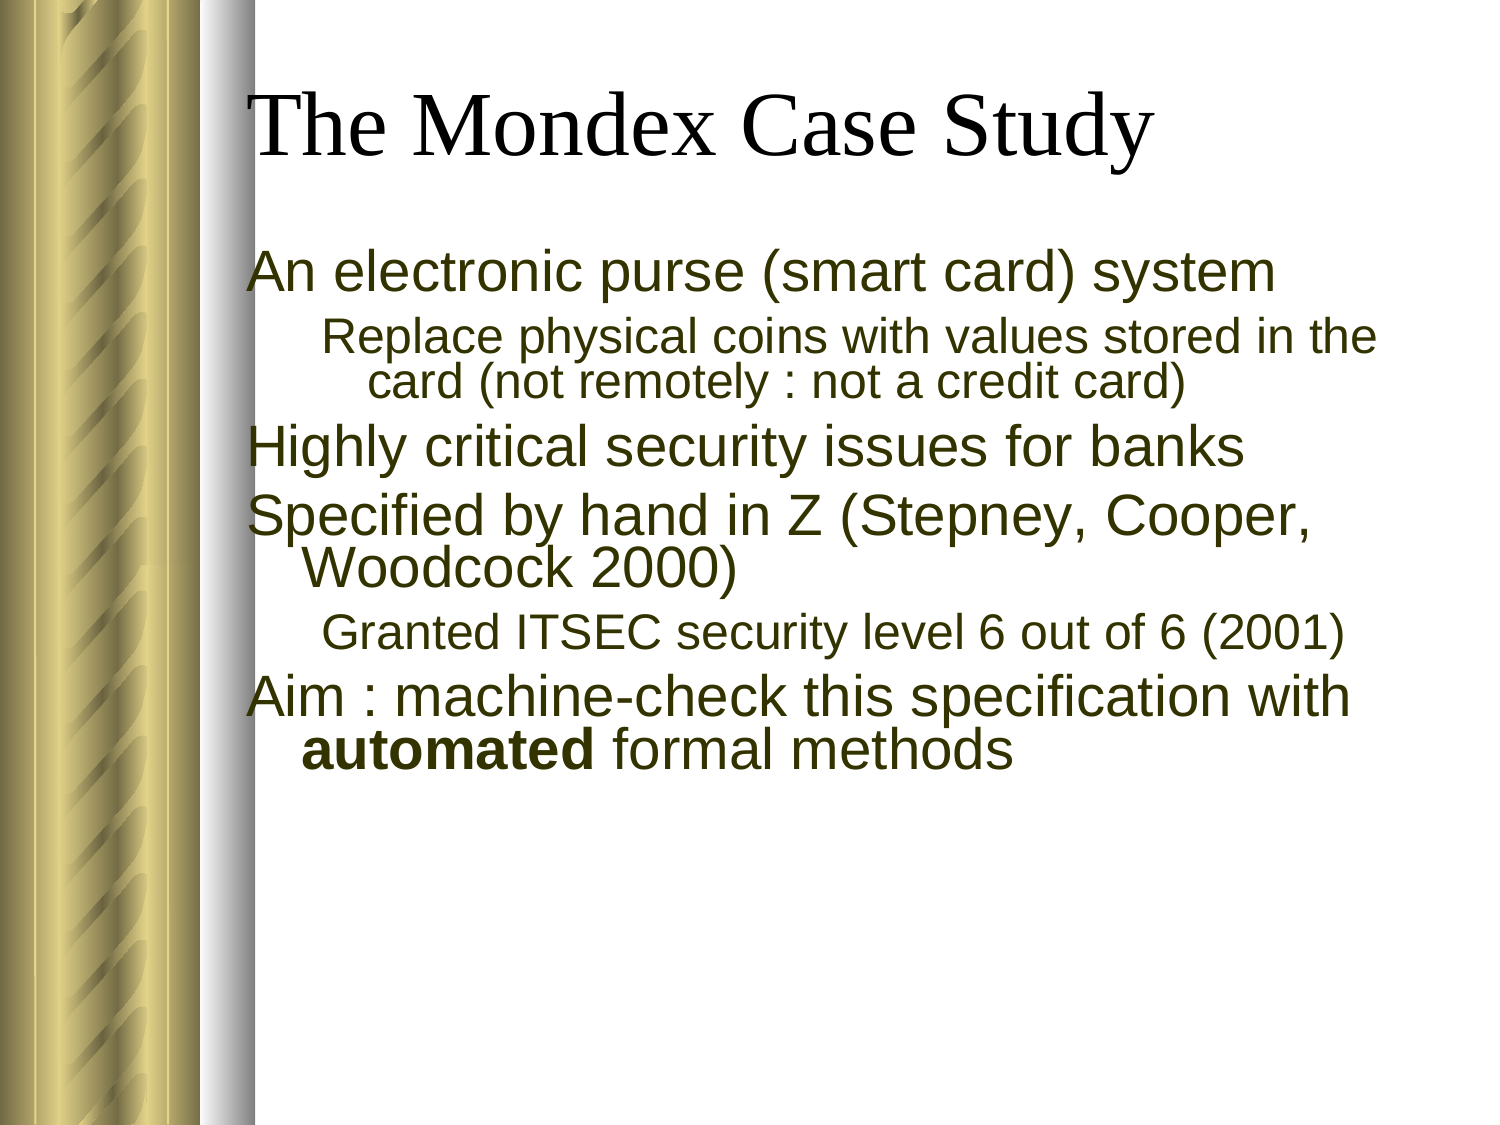

# The Mondex Case Study
An electronic purse (smart card) system
Replace physical coins with values stored in the card (not remotely : not a credit card)
Highly critical security issues for banks
Specified by hand in Z (Stepney, Cooper, Woodcock 2000)
Granted ITSEC security level 6 out of 6 (2001)
Aim : machine-check this specification with automated formal methods